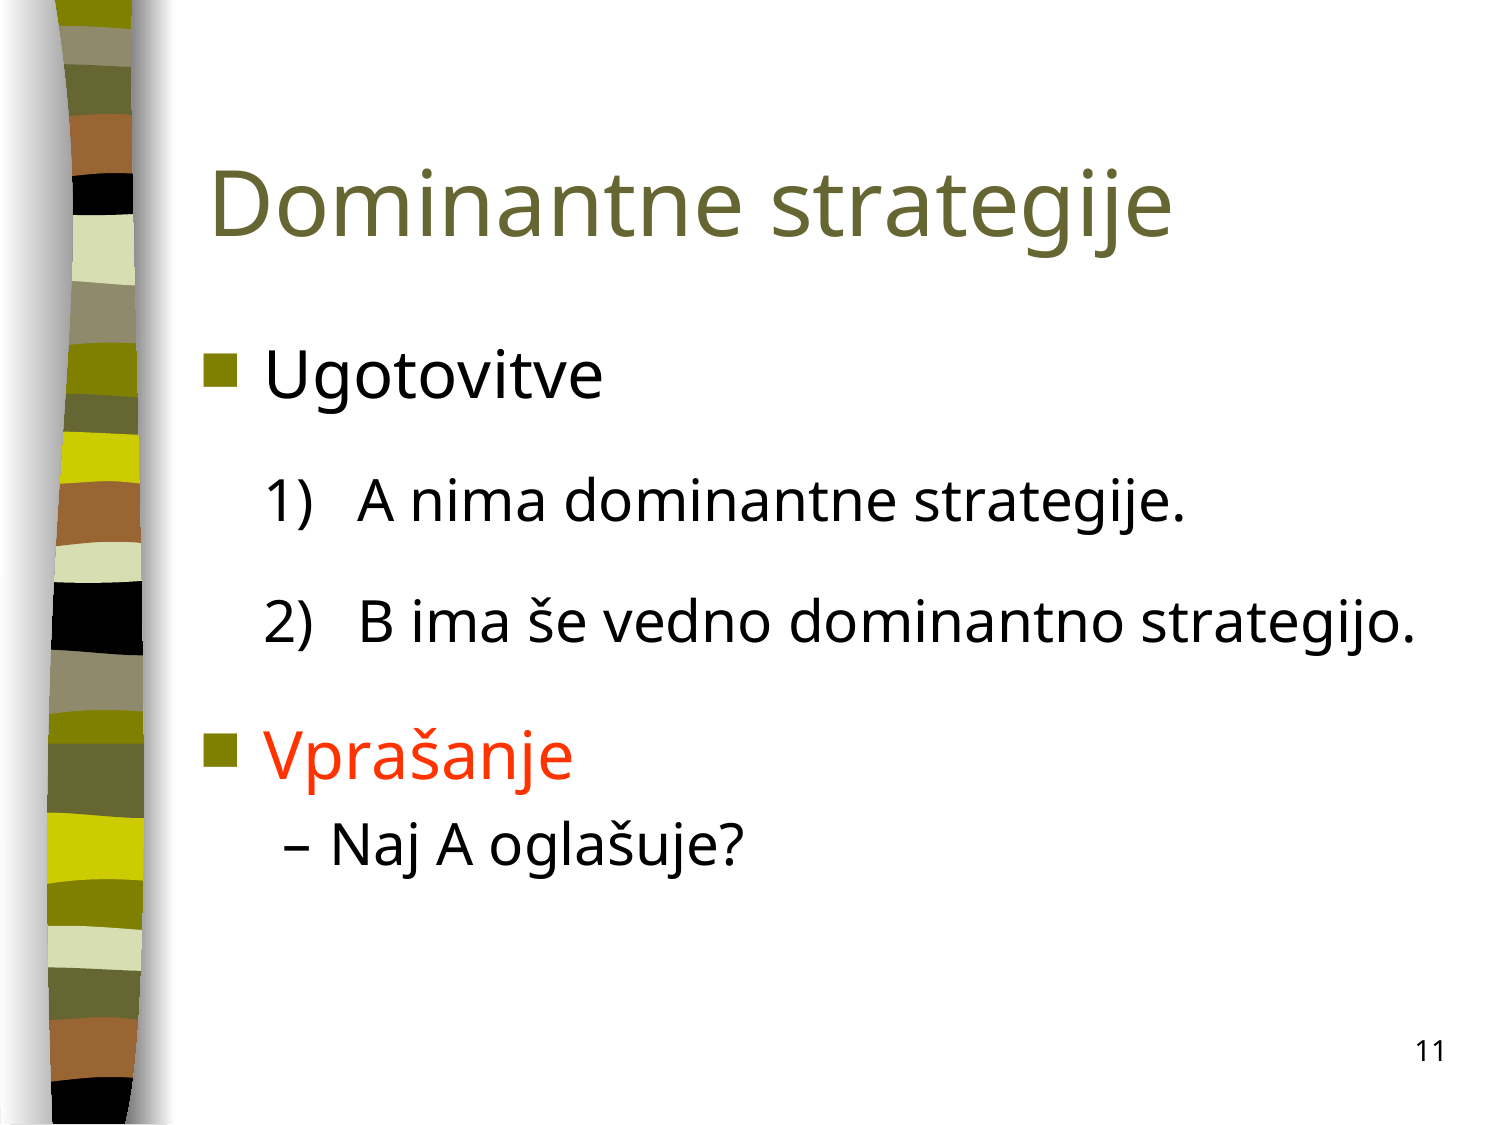

Dominantne strategije
# Ugotovitve
	1)	A nima dominantne strategije.
	2)	B ima še vedno dominantno strategijo.
Vprašanje
Naj A oglašuje?